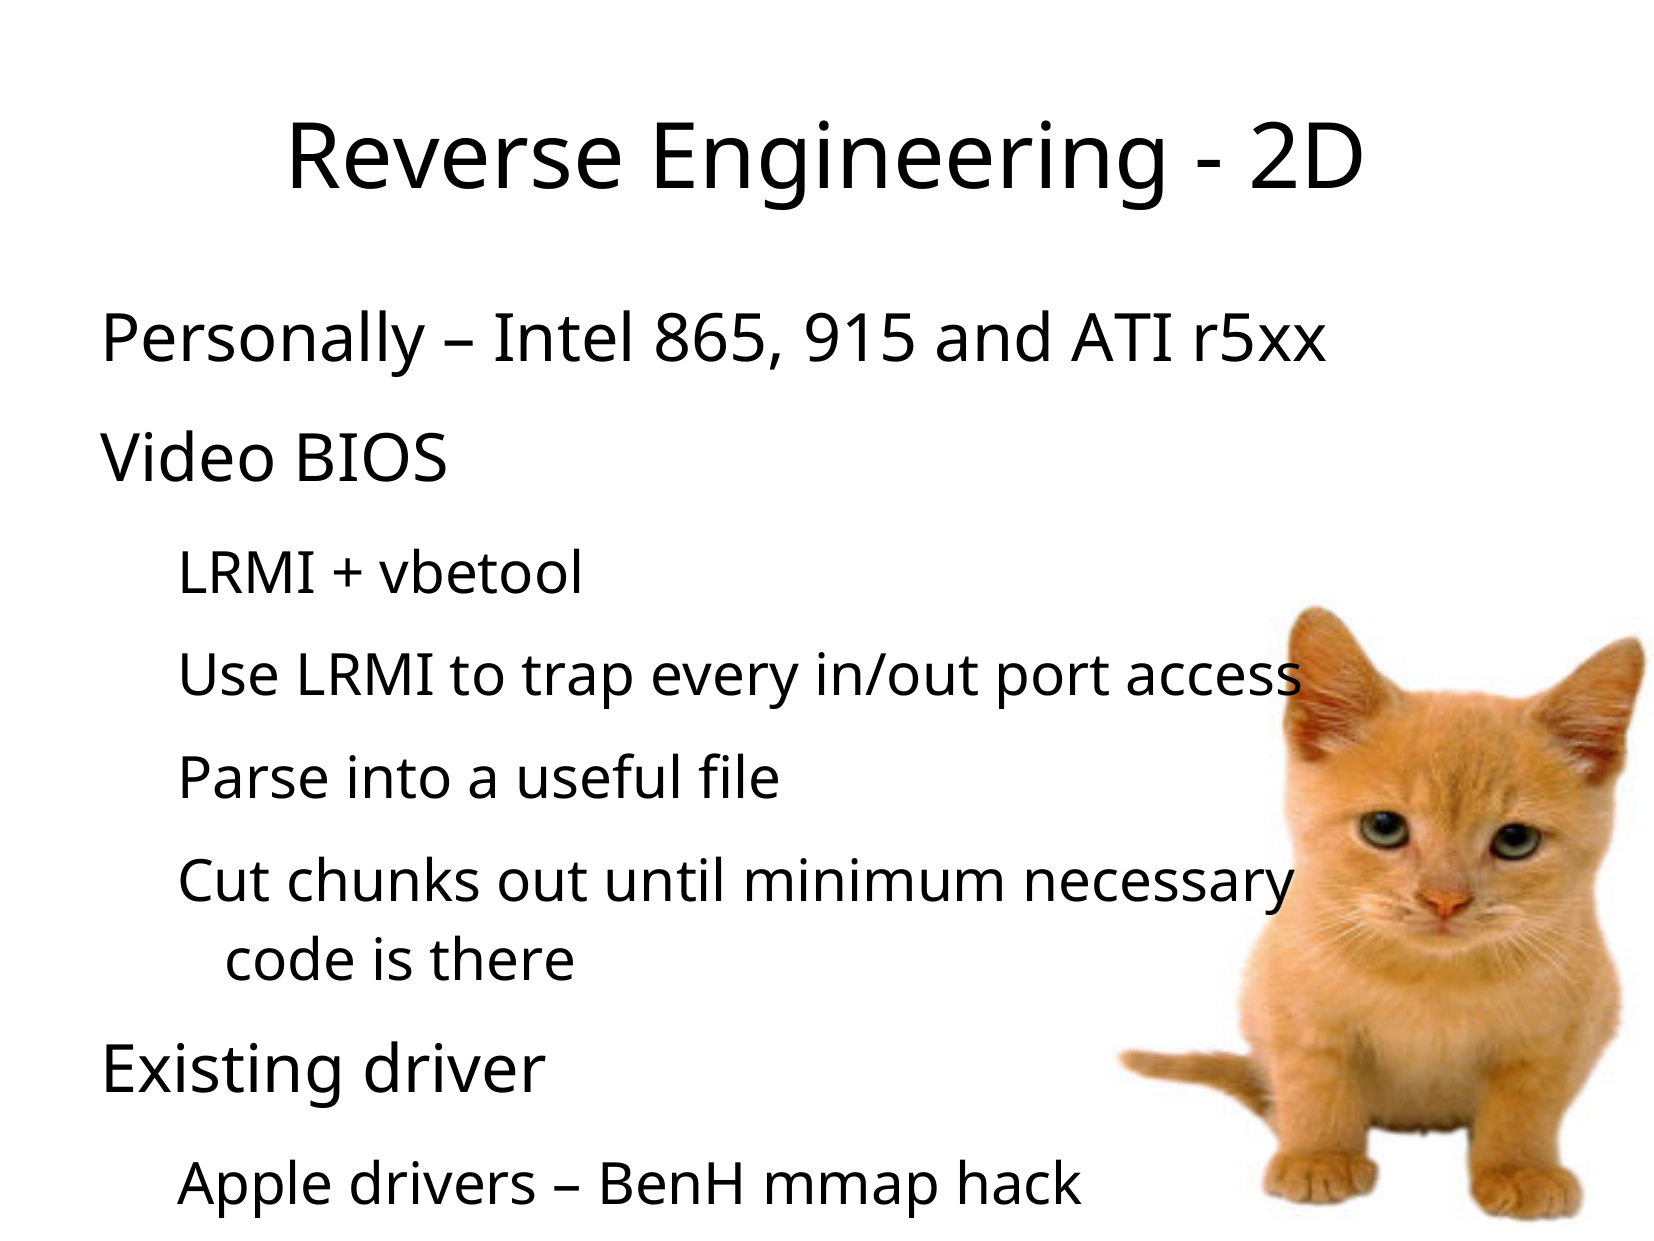

# Reverse Engineering - 2D
Personally – Intel 865, 915 and ATI r5xx
Video BIOS
LRMI + vbetool
Use LRMI to trap every in/out port access
Parse into a useful file
Cut chunks out until minimum necessary code is there
Existing driver
Apple drivers – BenH mmap hack
Libsegfault - Radeon 9800 hang problems